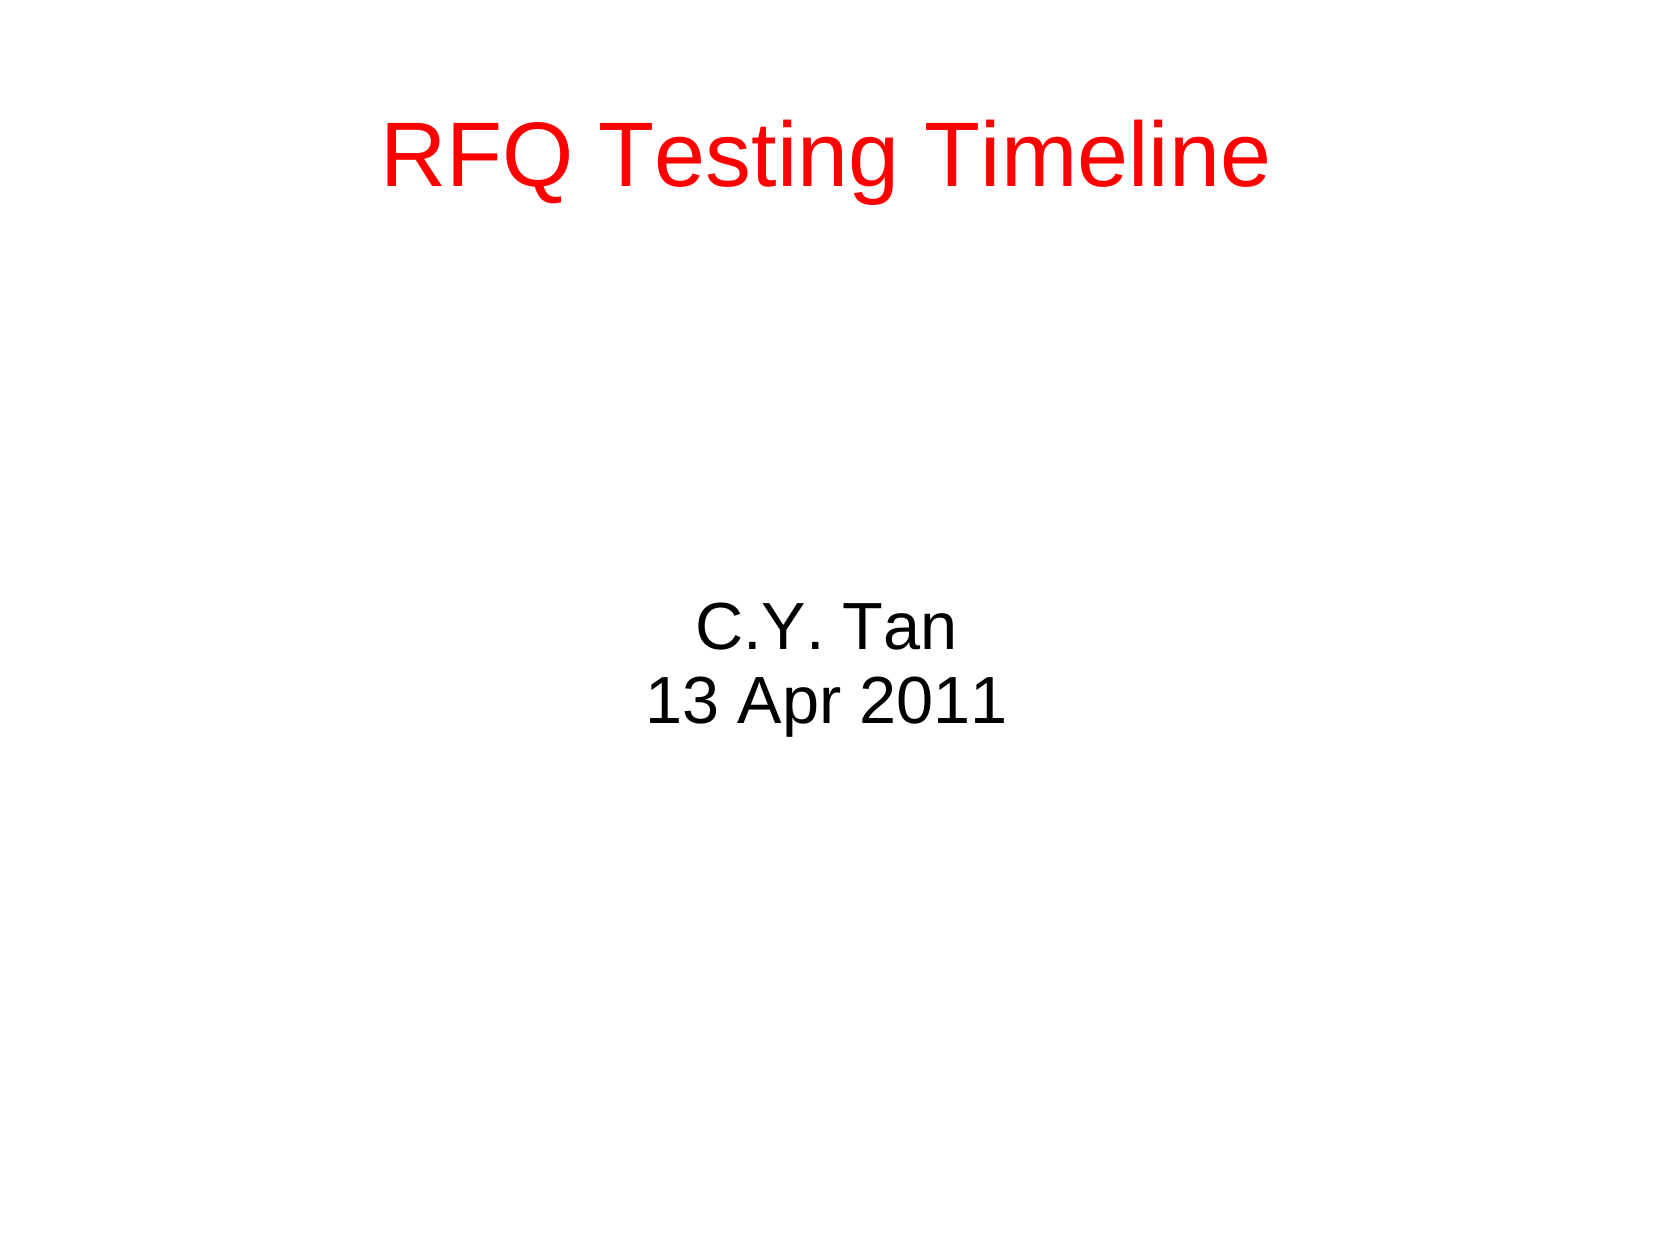

# RFQ Testing Timeline
C.Y. Tan
13 Apr 2011